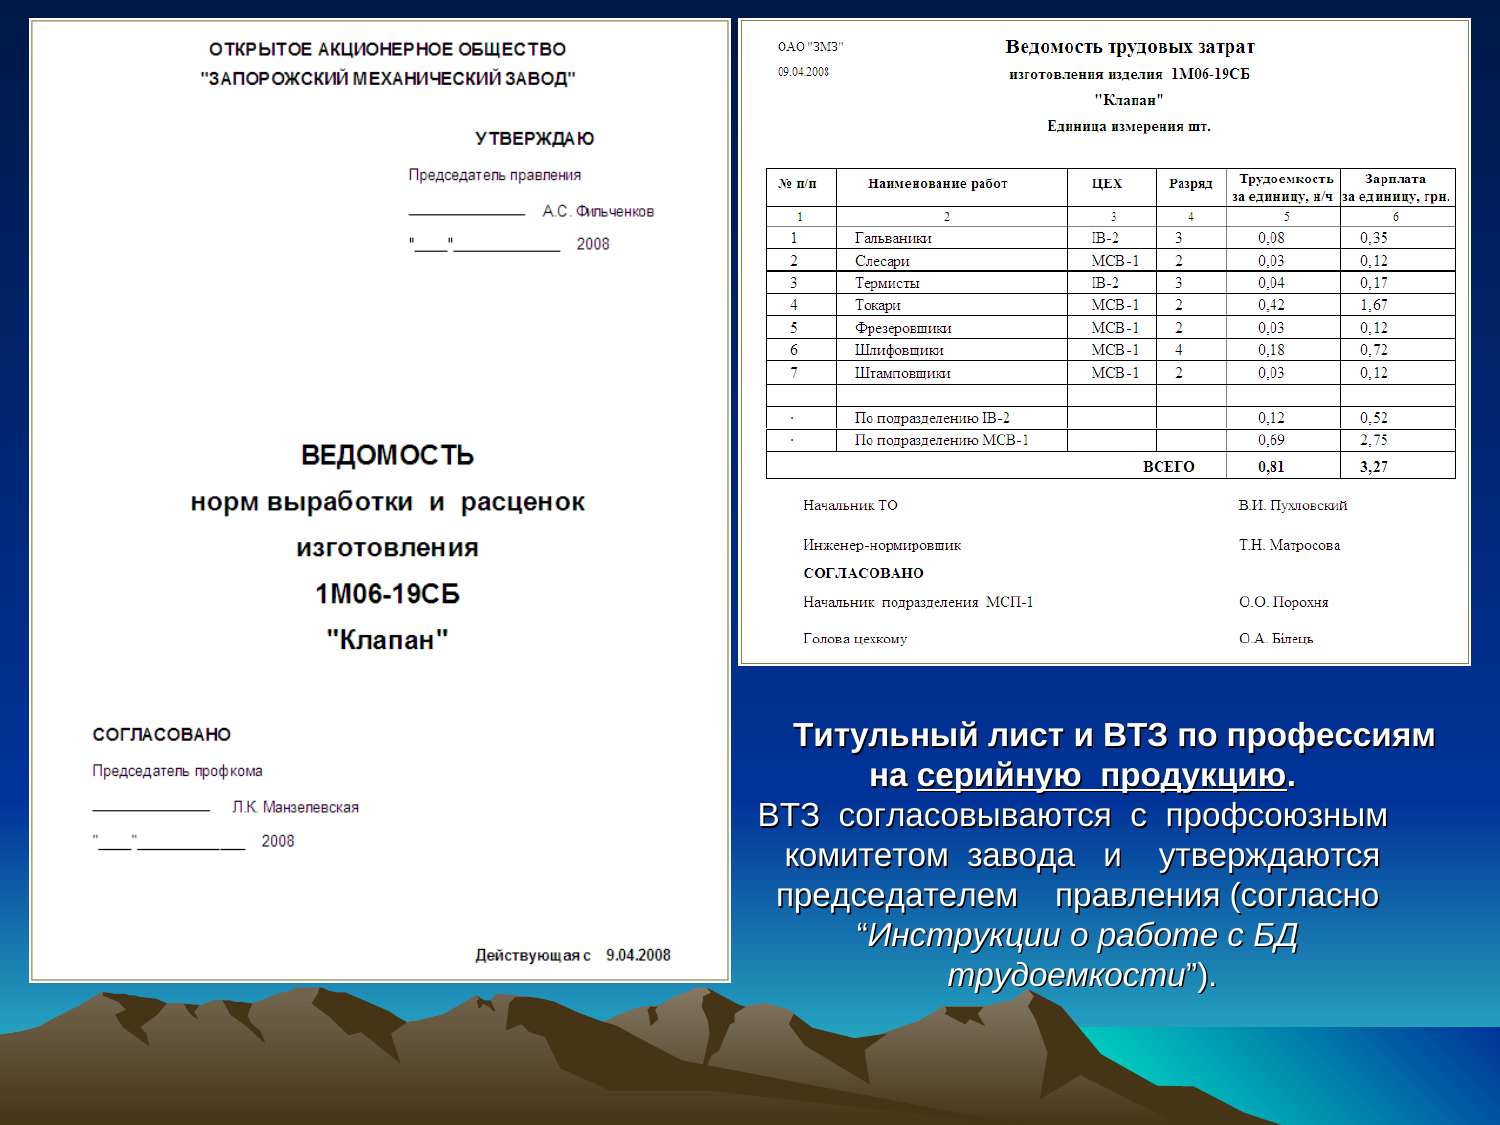

Титульный лист и ВТЗ по профессиям на серийную продукцию.
ВТЗ согласовываются с профсоюзным комитетом завода и утверждаются председателем правления (согласно “Инструкции о работе с БД трудоемкости”).